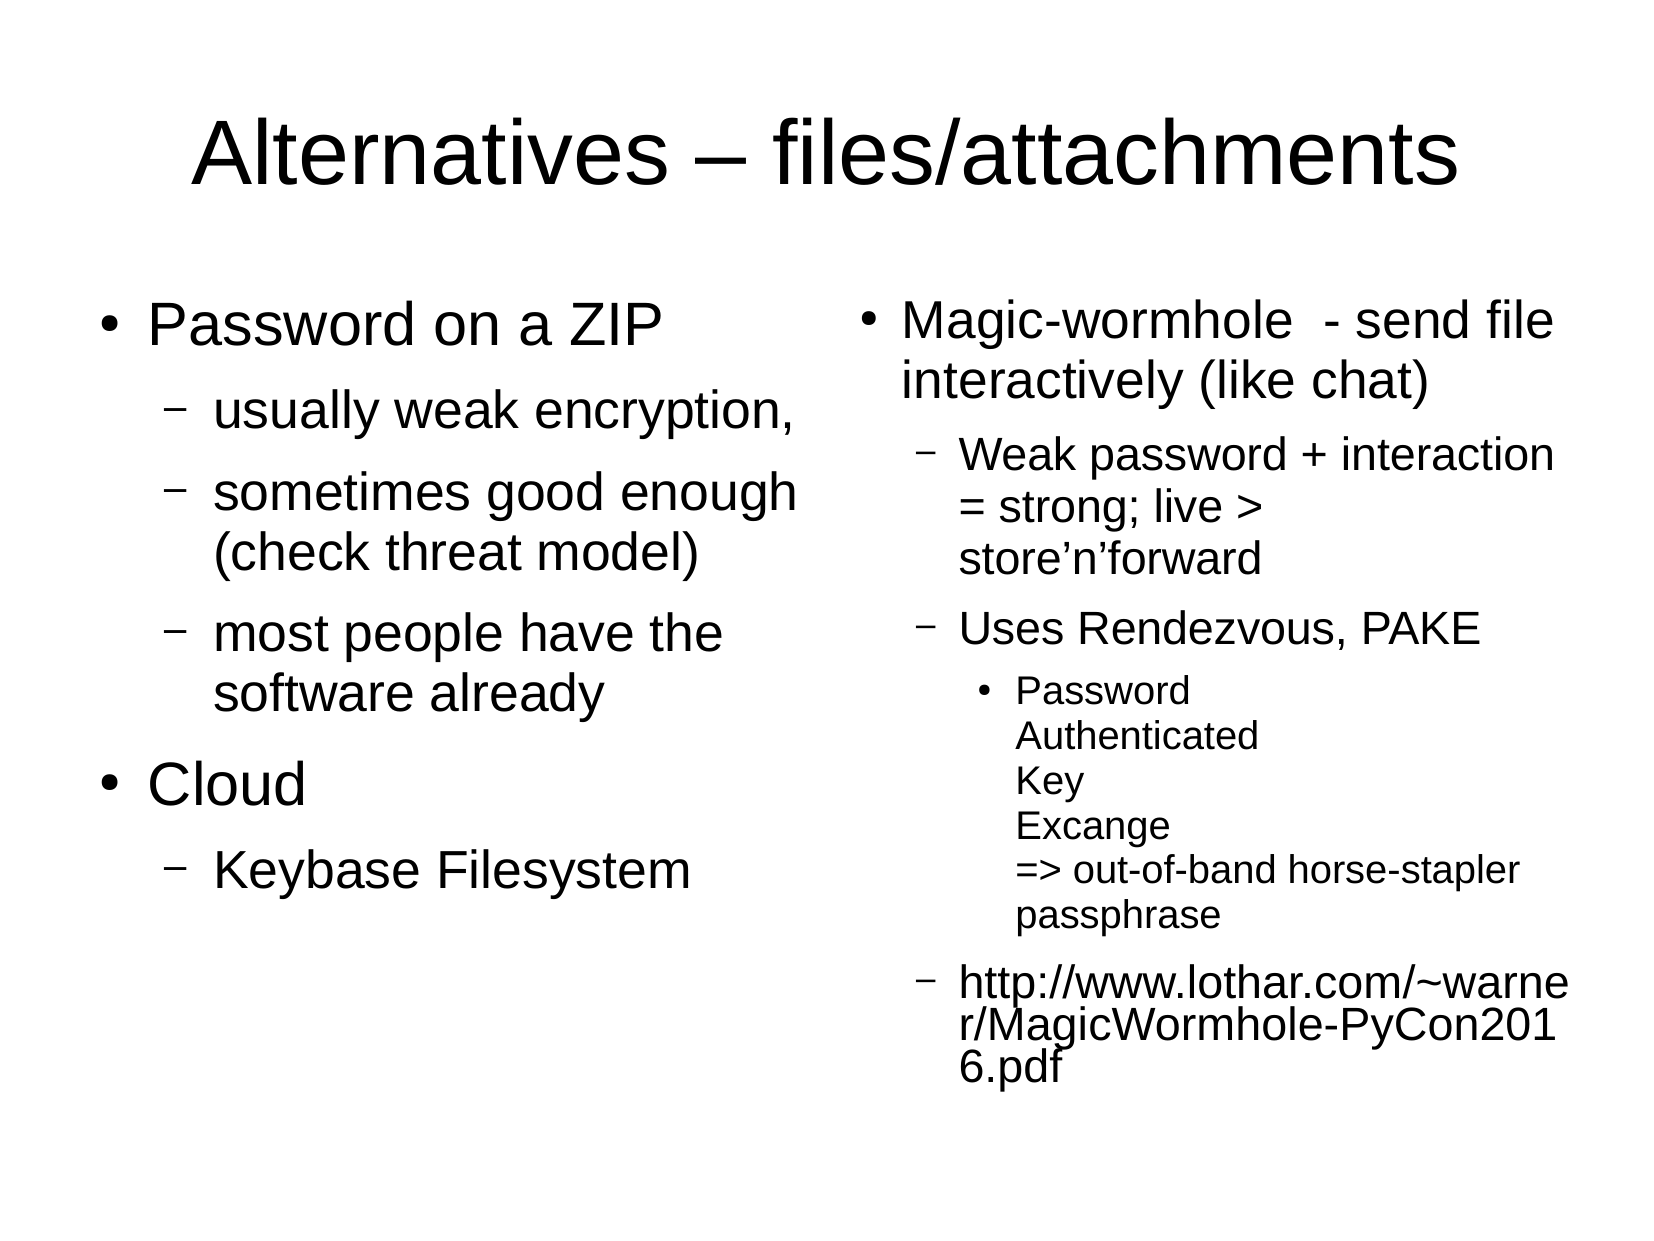

# Alternatives – files/attachments
Password on a ZIP
usually weak encryption,
sometimes good enough (check threat model)
most people have the software already
Cloud
Keybase Filesystem
Magic-wormhole - send file interactively (like chat)
Weak password + interaction = strong; live > store’n’forward
Uses Rendezvous, PAKE
Password
Authenticated
Key
Excange
=> out-of-band horse-stapler passphrase
http://www.lothar.com/~warner/MagicWormhole-PyCon2016.pdf